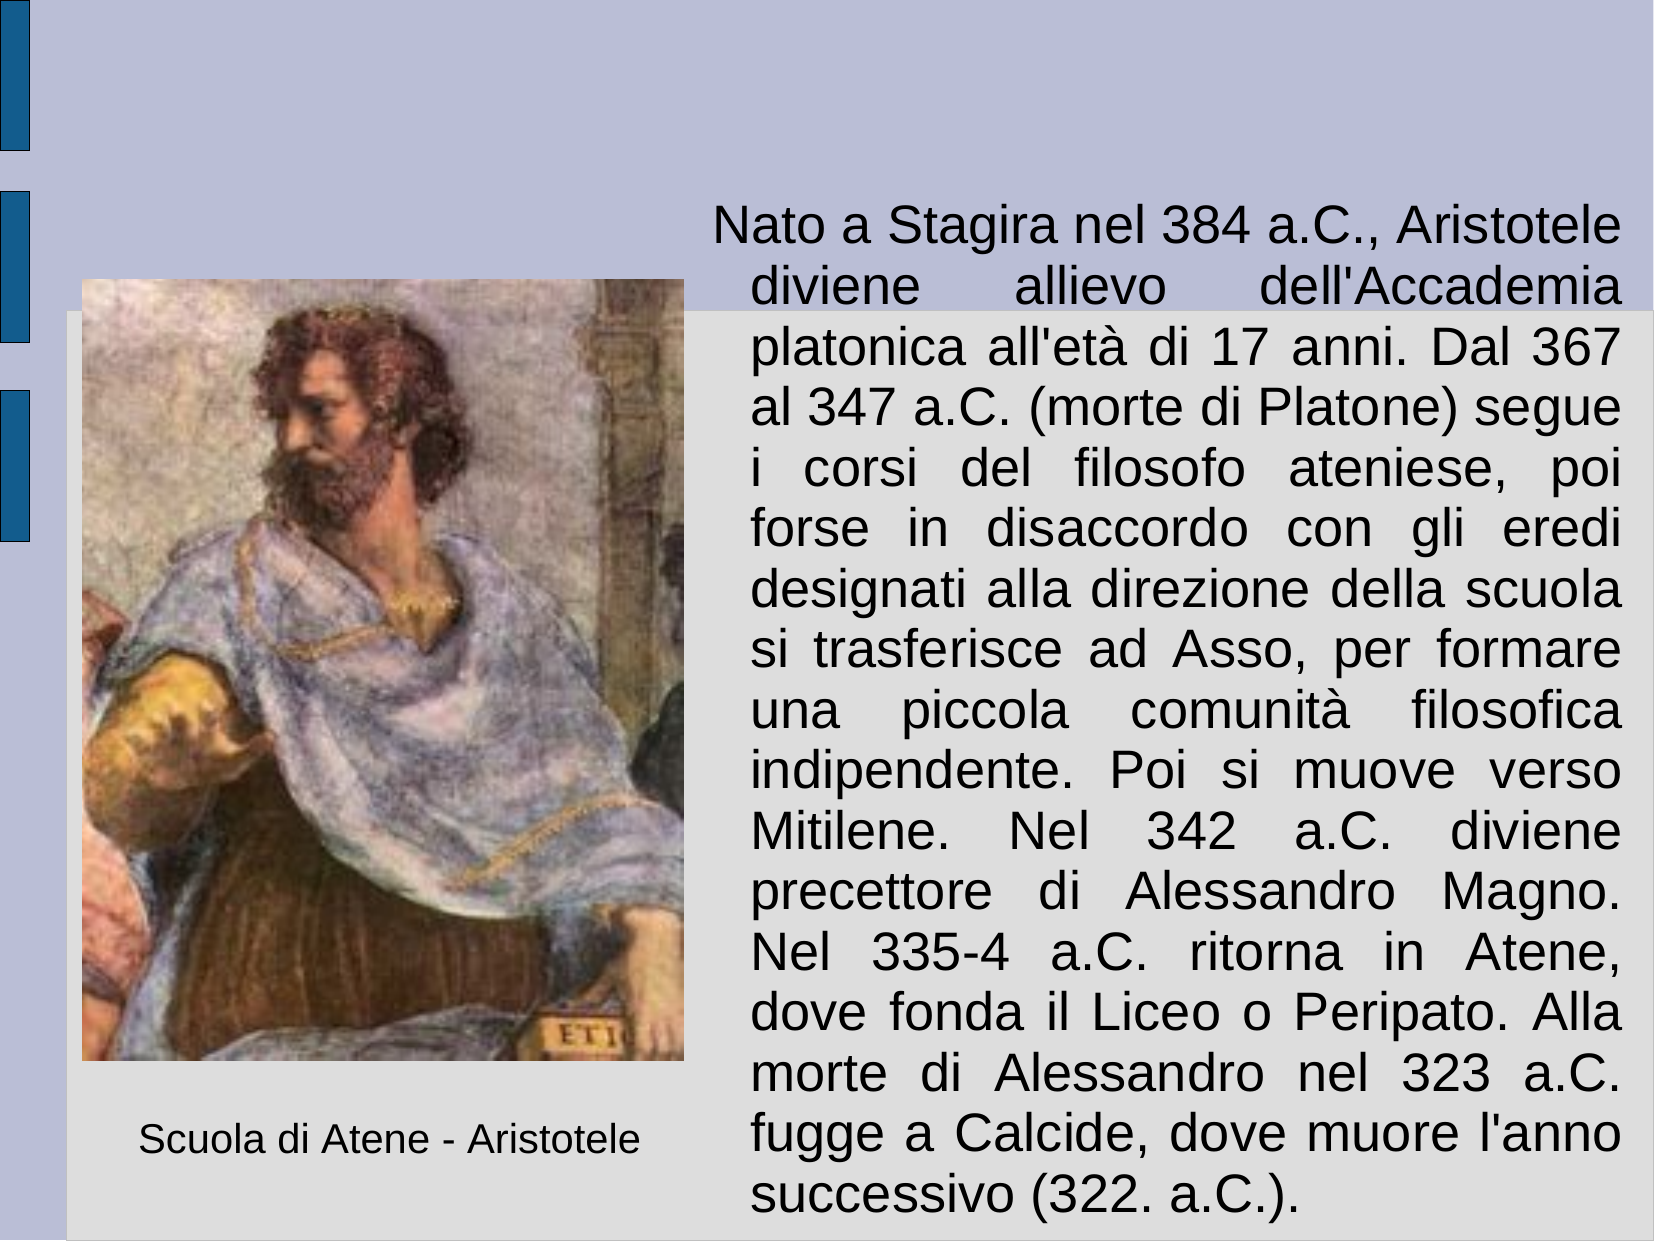

#
 Nato a Stagira nel 384 a.C., Aristotele diviene allievo dell'Accademia platonica all'età di 17 anni. Dal 367 al 347 a.C. (morte di Platone) segue i corsi del filosofo ateniese, poi forse in disaccordo con gli eredi designati alla direzione della scuola si trasferisce ad Asso, per formare una piccola comunità filosofica indipendente. Poi si muove verso Mitilene. Nel 342 a.C. diviene precettore di Alessandro Magno. Nel 335-4 a.C. ritorna in Atene, dove fonda il Liceo o Peripato. Alla morte di Alessandro nel 323 a.C. fugge a Calcide, dove muore l'anno successivo (322. a.C.).
Scuola di Atene - Aristotele